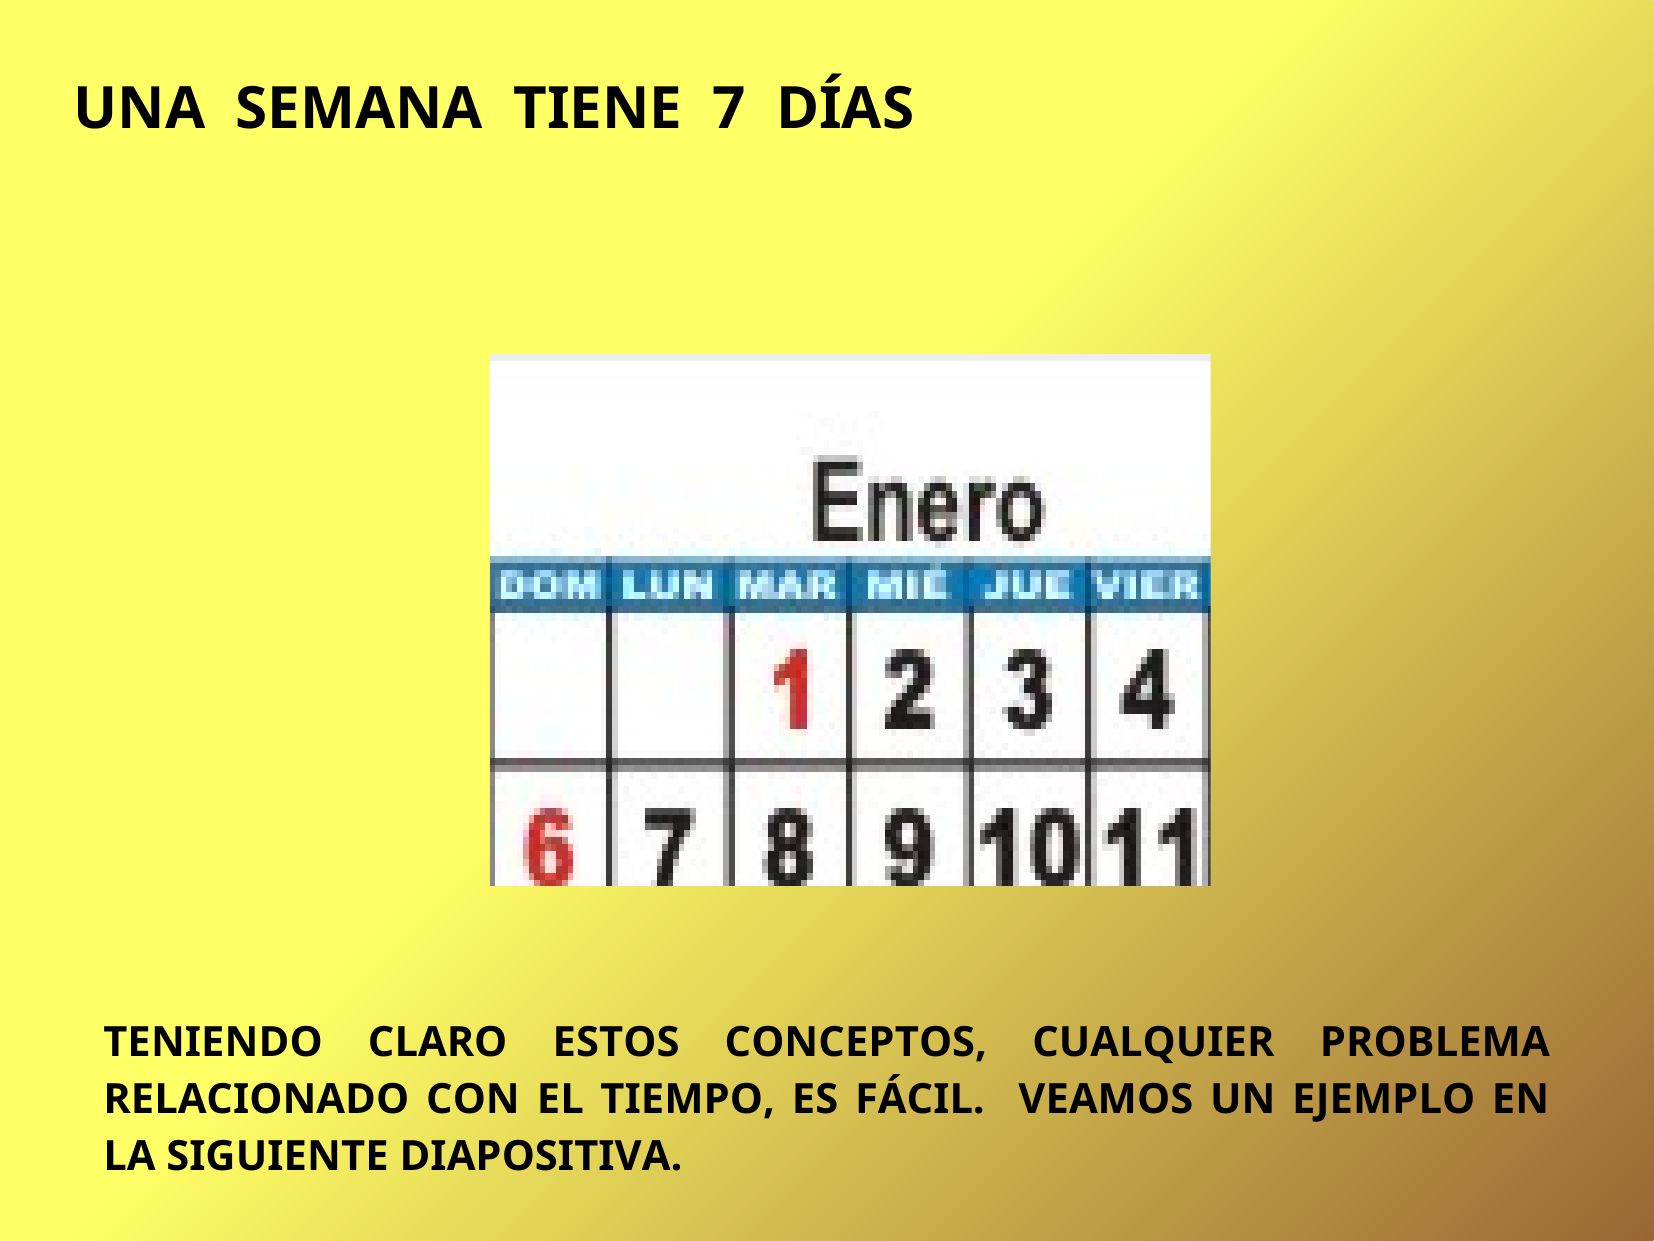

UNA SEMANA TIENE 7 DÍAS
TENIENDO CLARO ESTOS CONCEPTOS, CUALQUIER PROBLEMA RELACIONADO CON EL TIEMPO, ES FÁCIL. VEAMOS UN EJEMPLO EN LA SIGUIENTE DIAPOSITIVA.